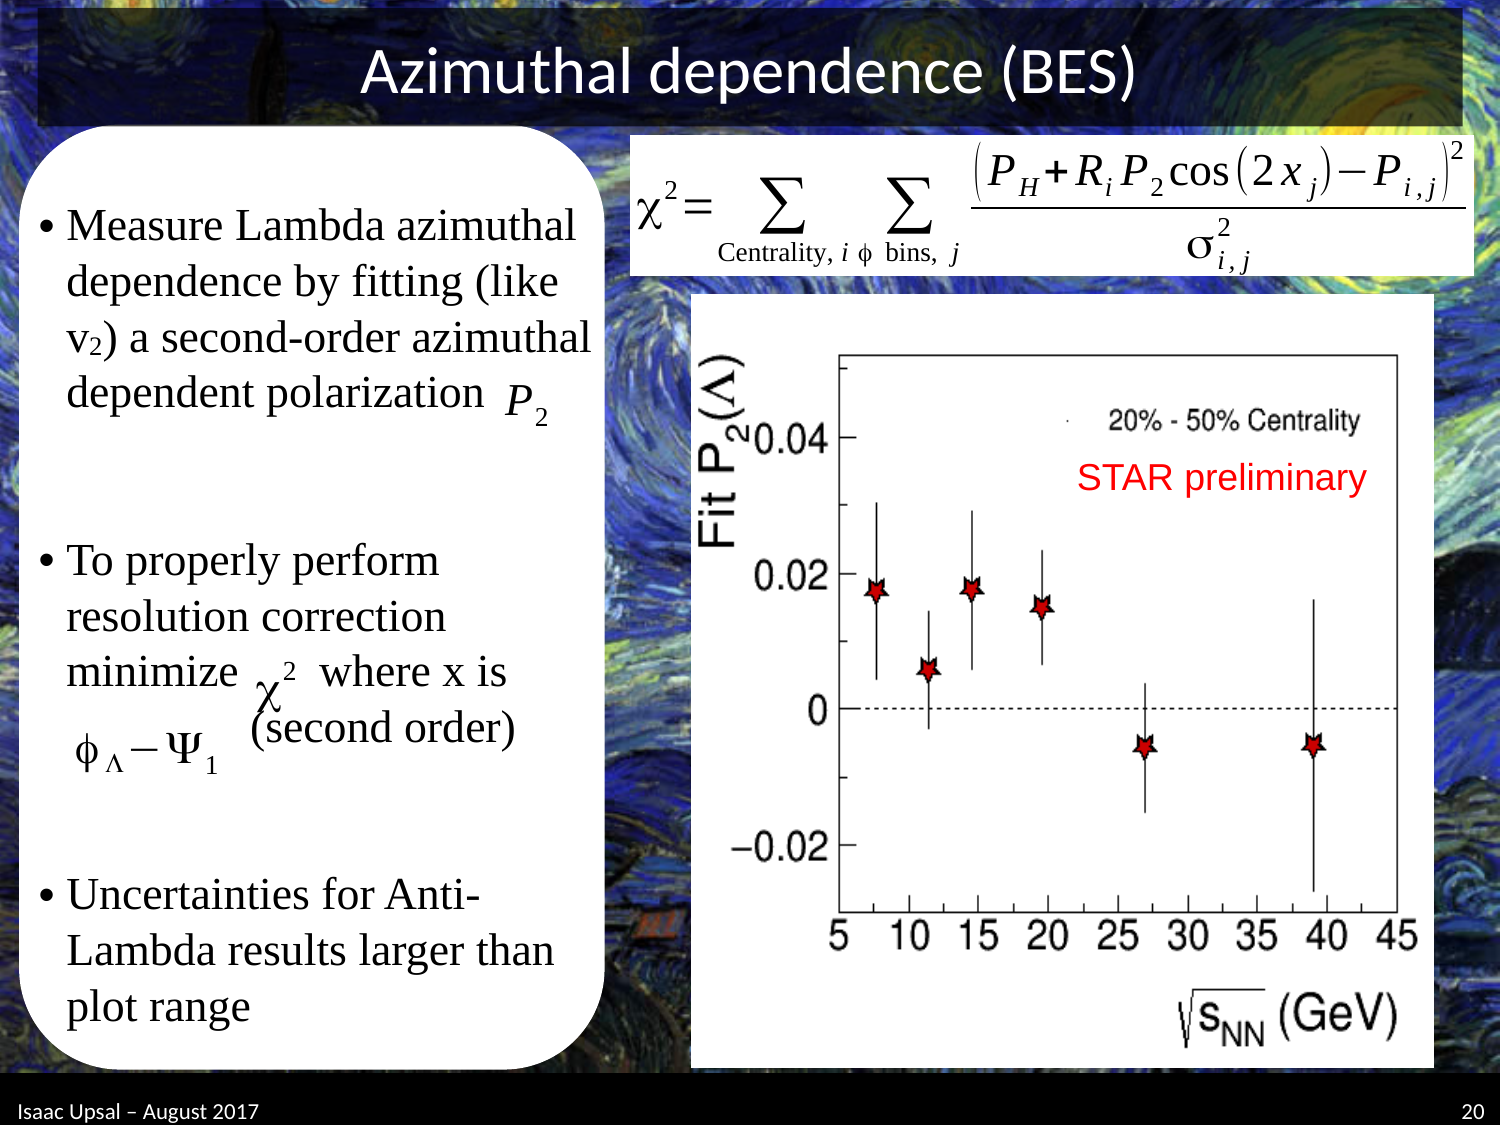

# Azimuthal dependence (BES)
Measure Lambda azimuthal dependence by fitting (like v2) a second-order azimuthal dependent polarization
To properly perform resolution correction minimize where x is
 (second order)
Uncertainties for Anti-Lambda results larger than plot range
STAR preliminary
20